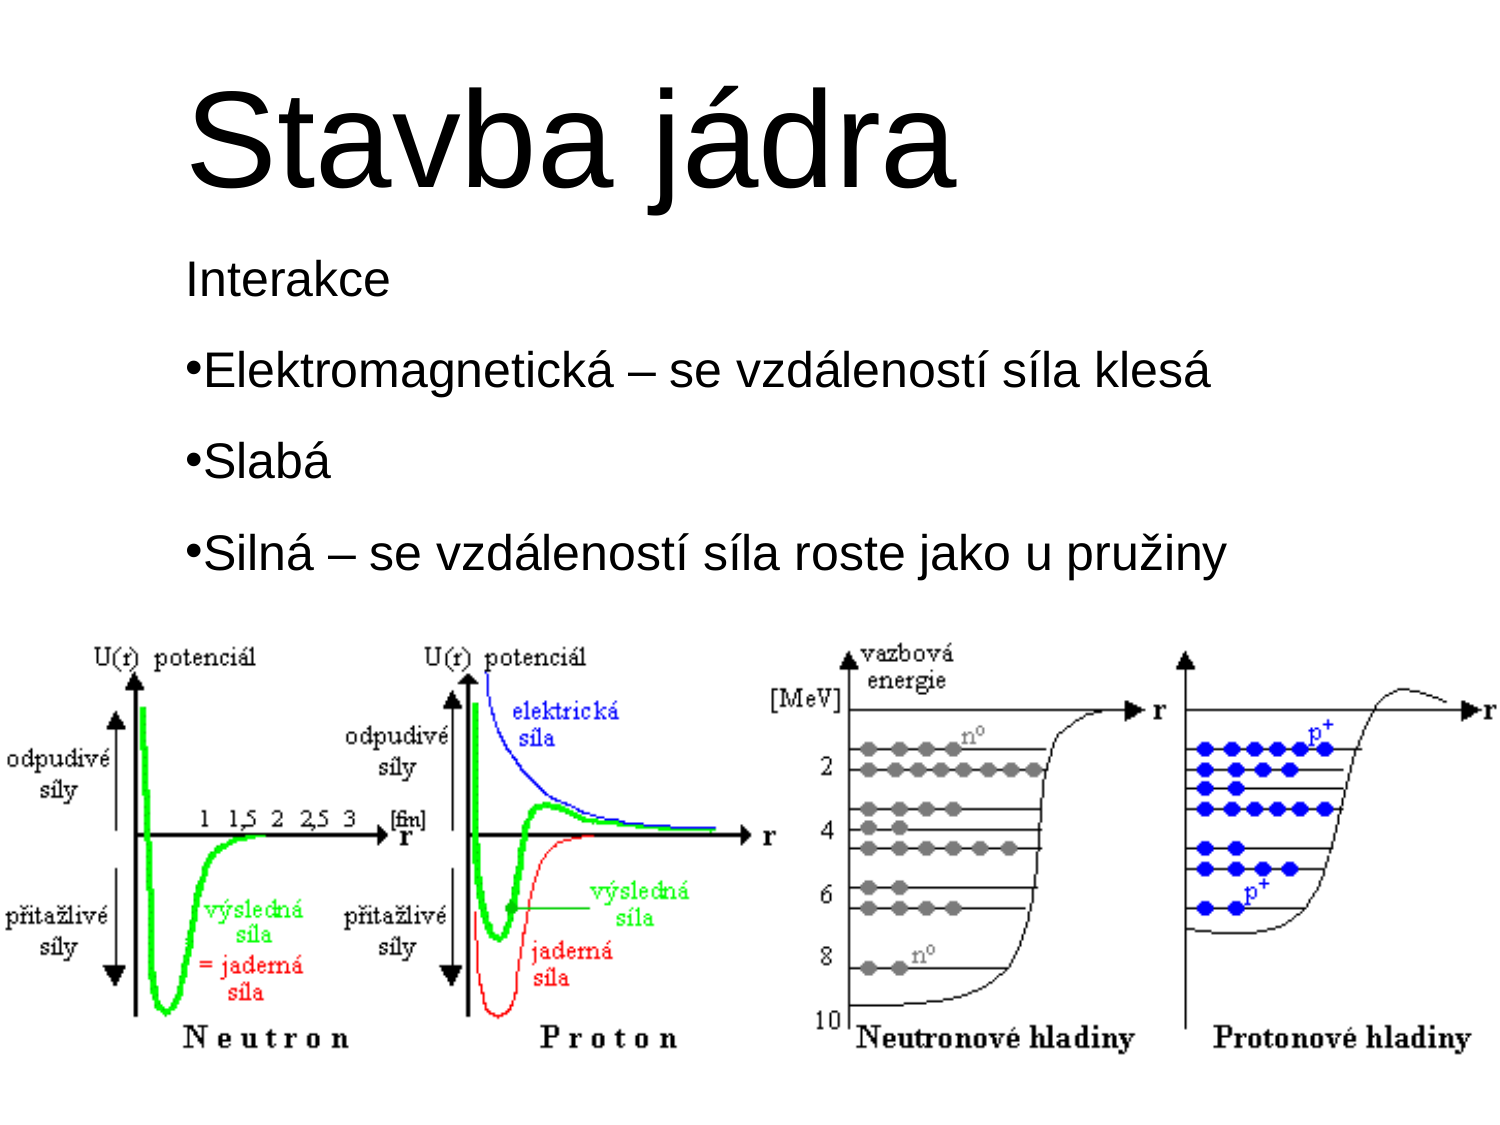

Stavba jádra
Interakce
Elektromagnetická – se vzdáleností síla klesá
Slabá
Silná – se vzdáleností síla roste jako u pružiny